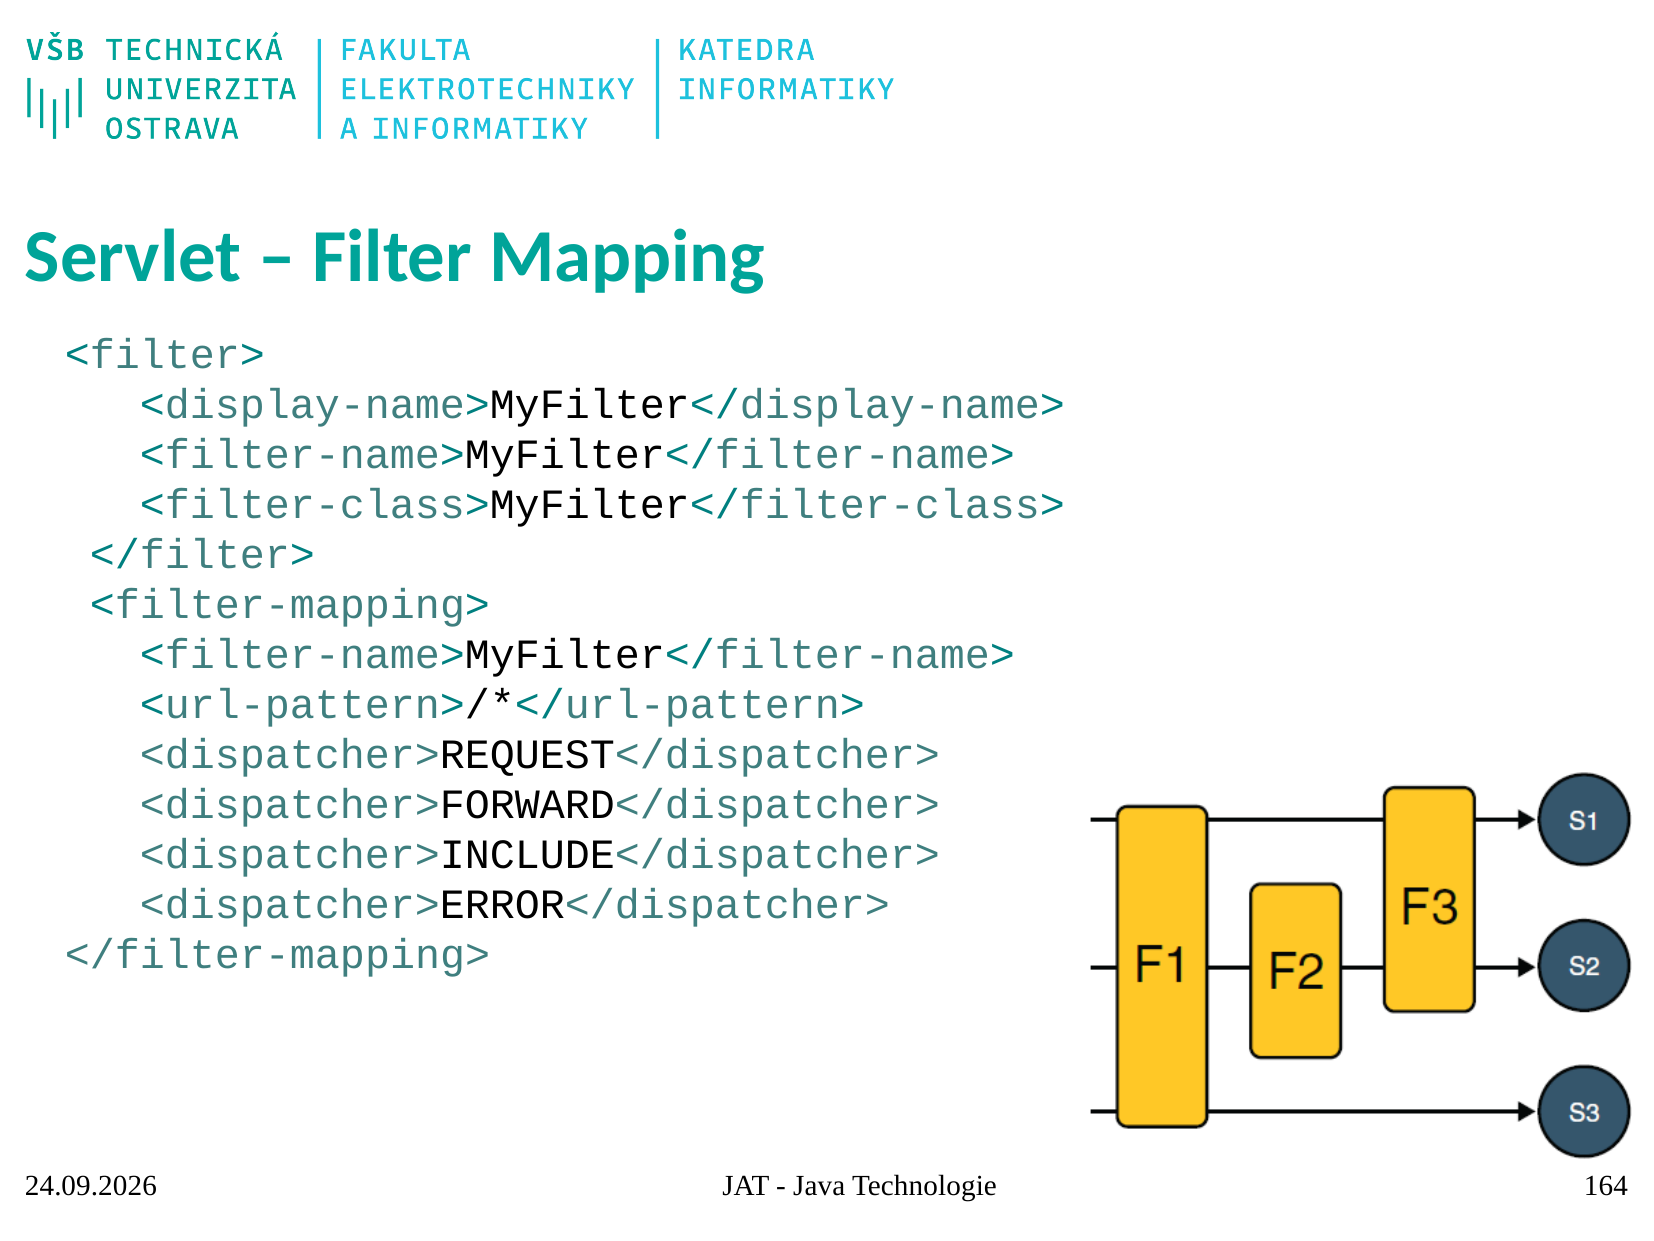

Servlet – Filter Mapping
# <filter>
 <display-name>MyFilter</display-name>
 <filter-name>MyFilter</filter-name>
 <filter-class>MyFilter</filter-class>
 </filter>
 <filter-mapping>
 <filter-name>MyFilter</filter-name>
 <url-pattern>/*</url-pattern>
 <dispatcher>REQUEST</dispatcher>
 <dispatcher>FORWARD</dispatcher>
 <dispatcher>INCLUDE</dispatcher>
 <dispatcher>ERROR</dispatcher>
 </filter-mapping>
JAT - Java Technologie
164